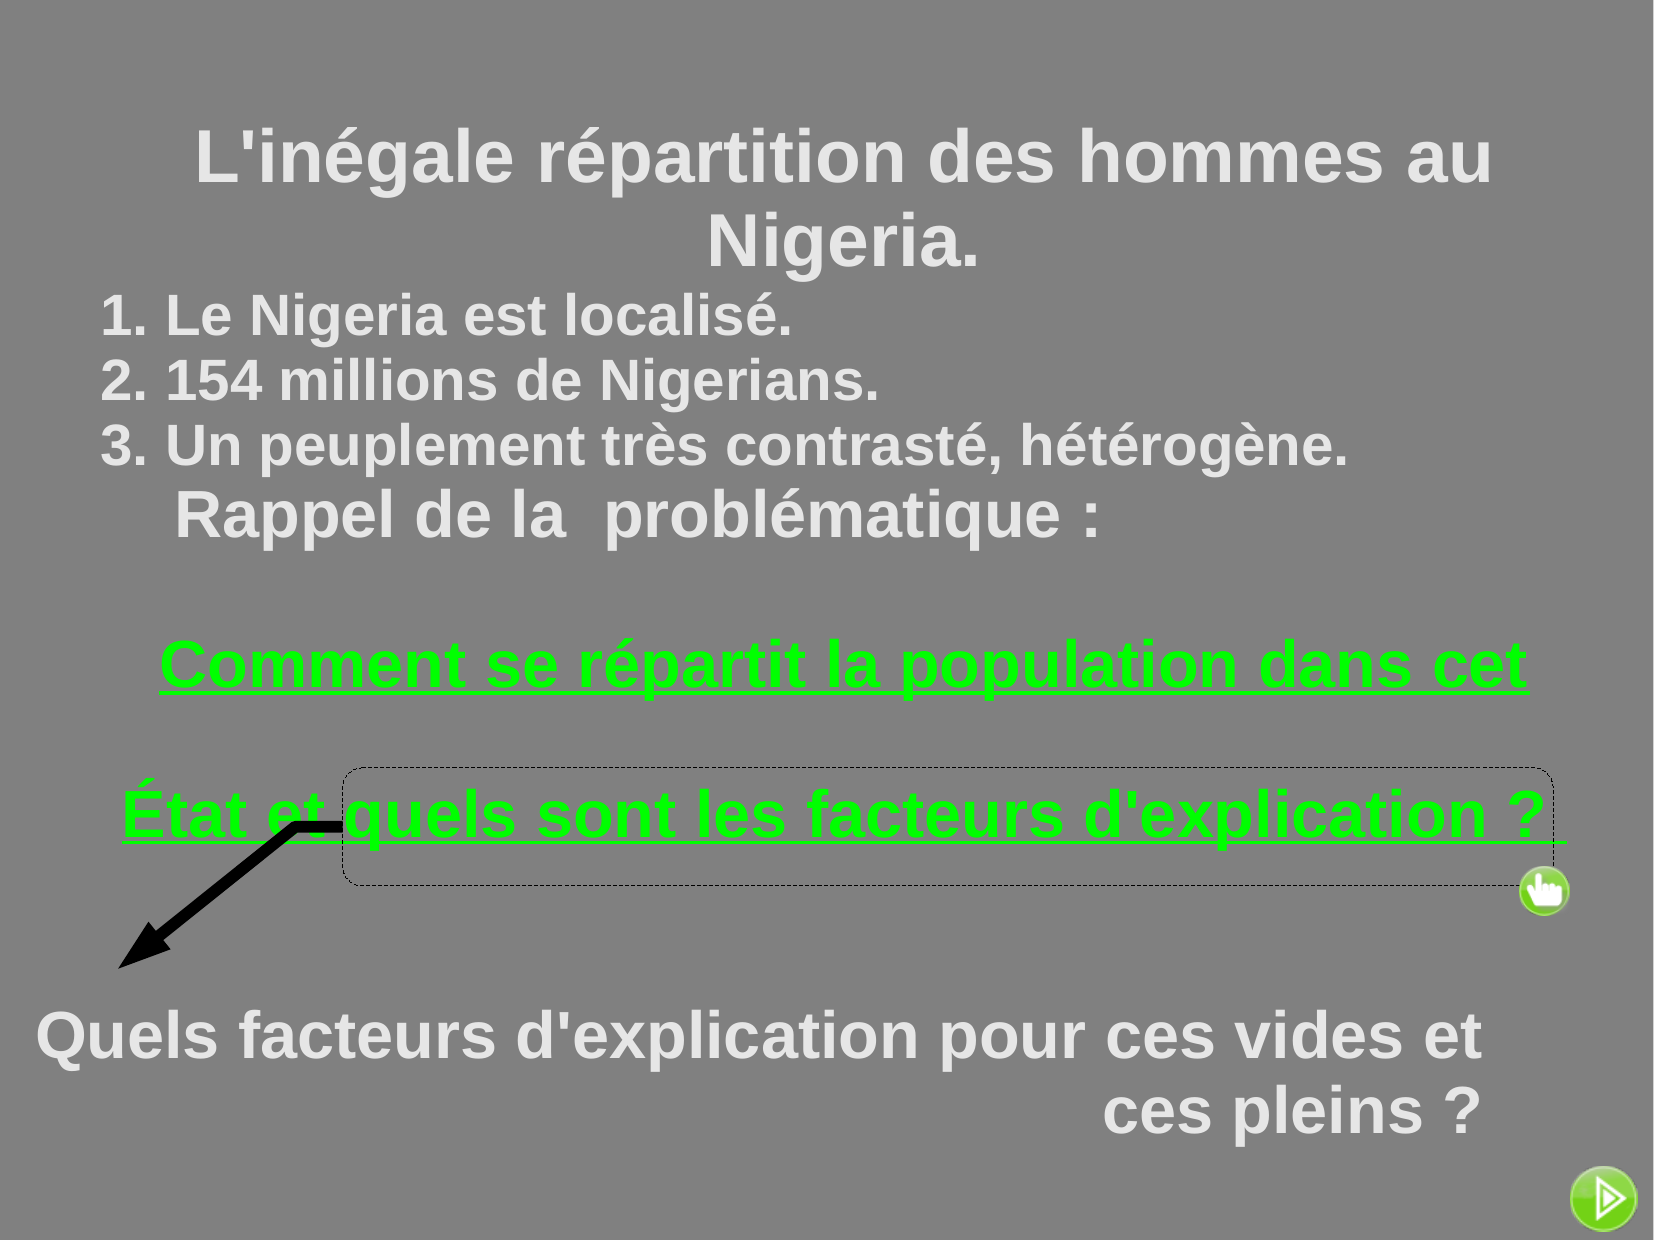

# L'inégale répartition des hommes au Nigeria.
1. Le Nigeria est localisé.
2. 154 millions de Nigerians.
3. Un peuplement très contrasté, hétérogène.
	Rappel de la problématique :
Comment se répartit la population dans cet État et quels sont les facteurs d'explication ?
Quels facteurs d'explication pour ces vides et
ces pleins ?